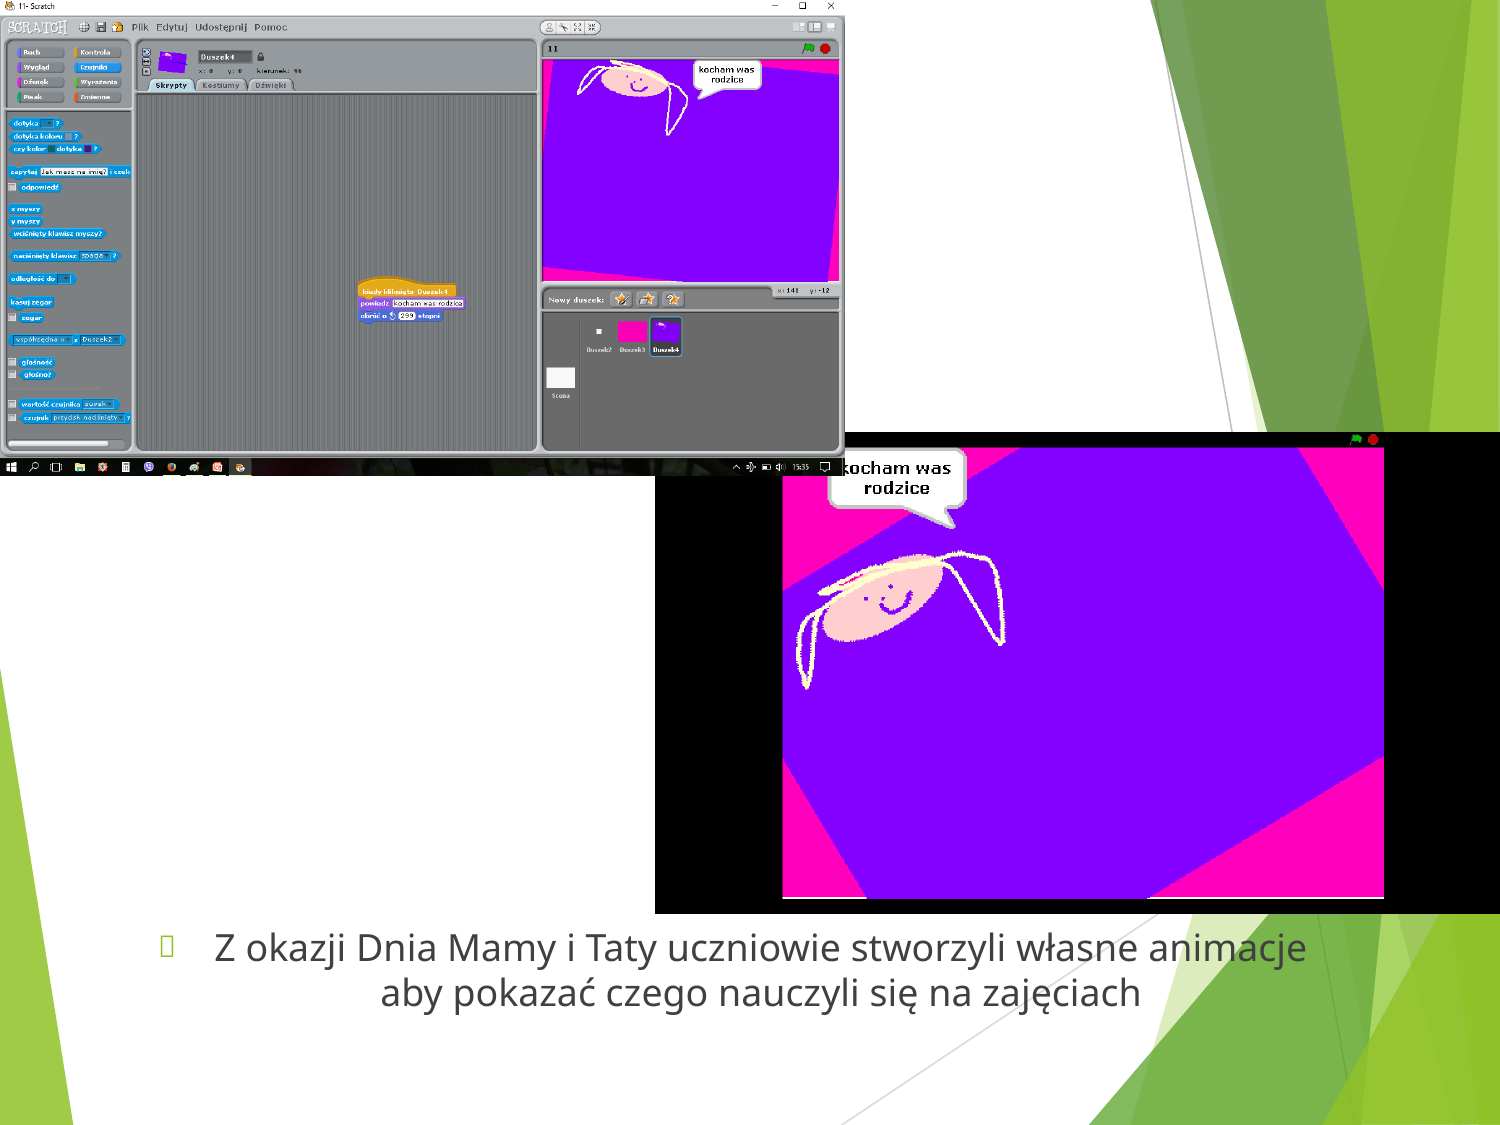

#
Z okazji Dnia Mamy i Taty uczniowie stworzyli własne animacje
aby pokazać czego nauczyli się na zajęciach